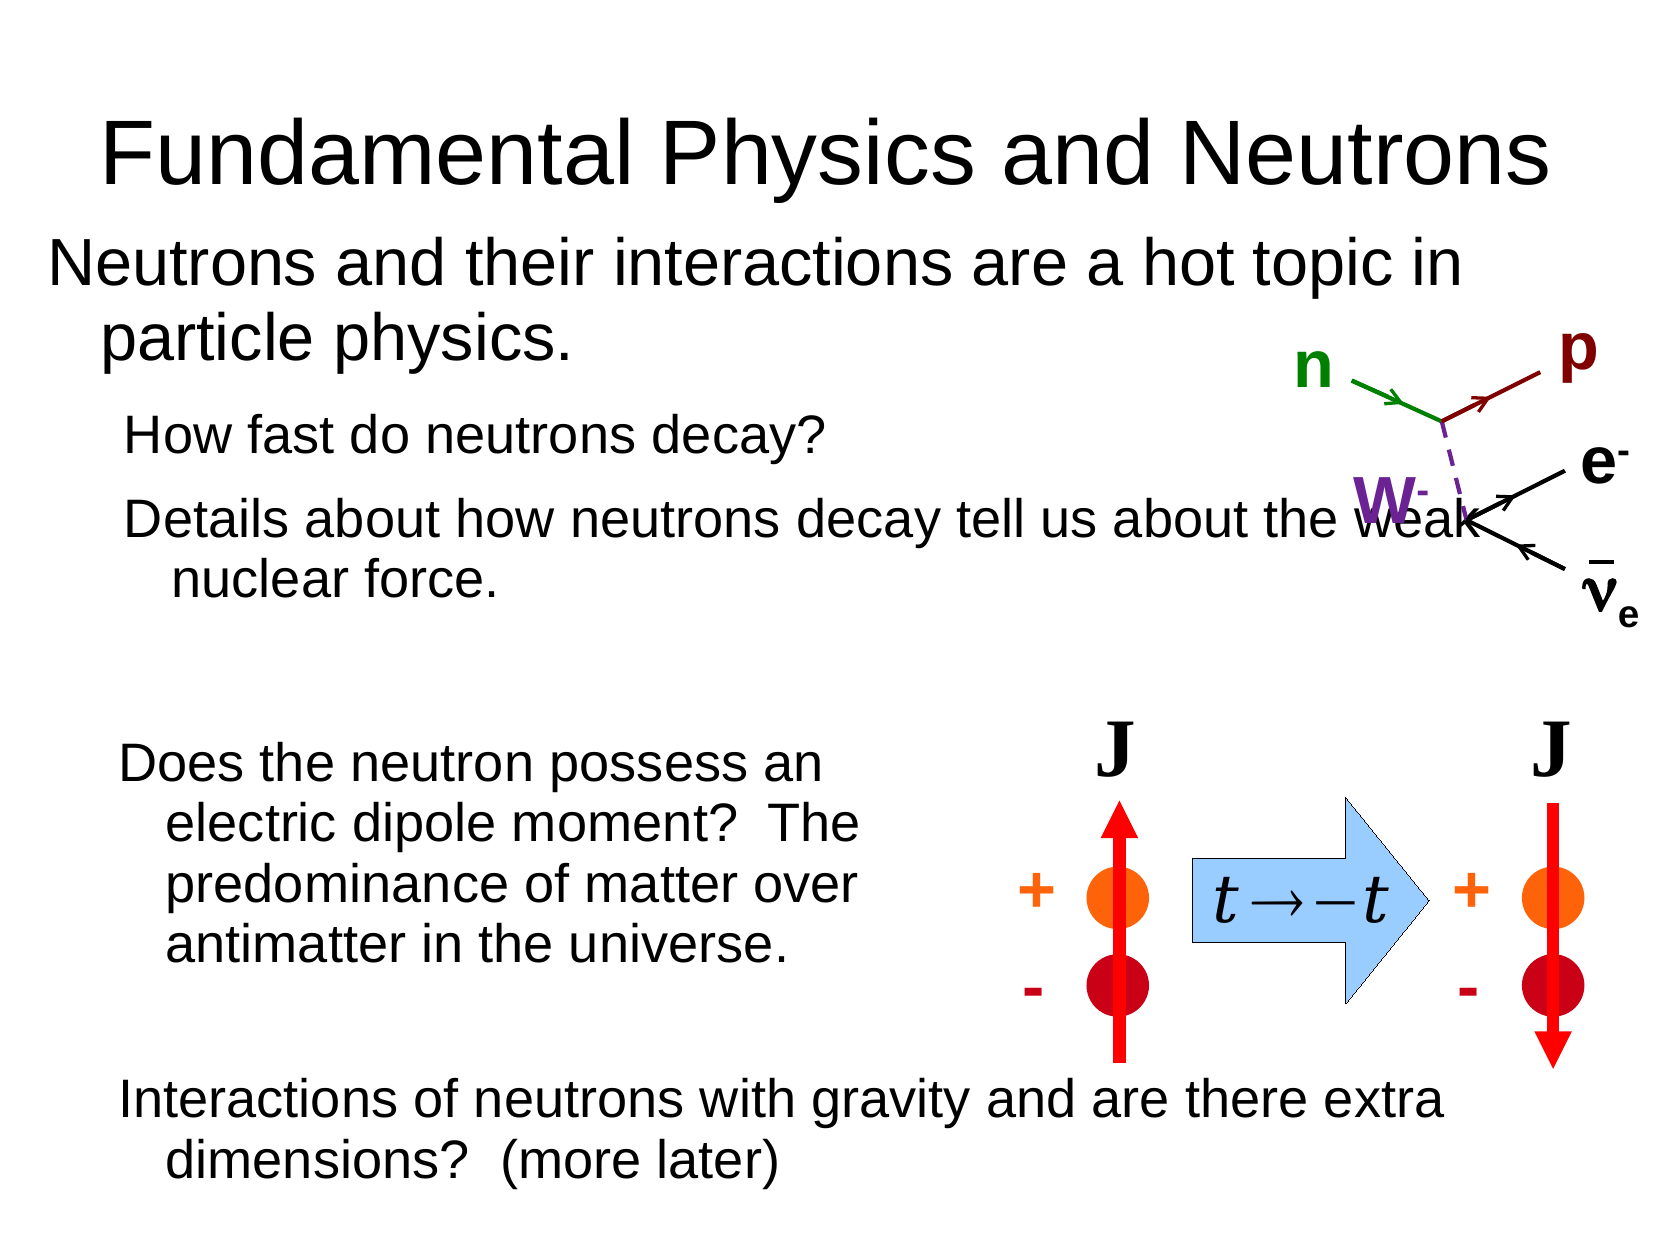

# Fundamental Physics and Neutrons
Neutrons and their interactions are a hot topic in particle physics.
How fast do neutrons decay?
Details about how neutrons decay tell us about the weak nuclear force.
p
n
e-
W-
e
+
-
+
-
Does the neutron possess an electric dipole moment? The predominance of matter over antimatter in the universe.
-
Interactions of neutrons with gravity and are there extra dimensions? (more later)